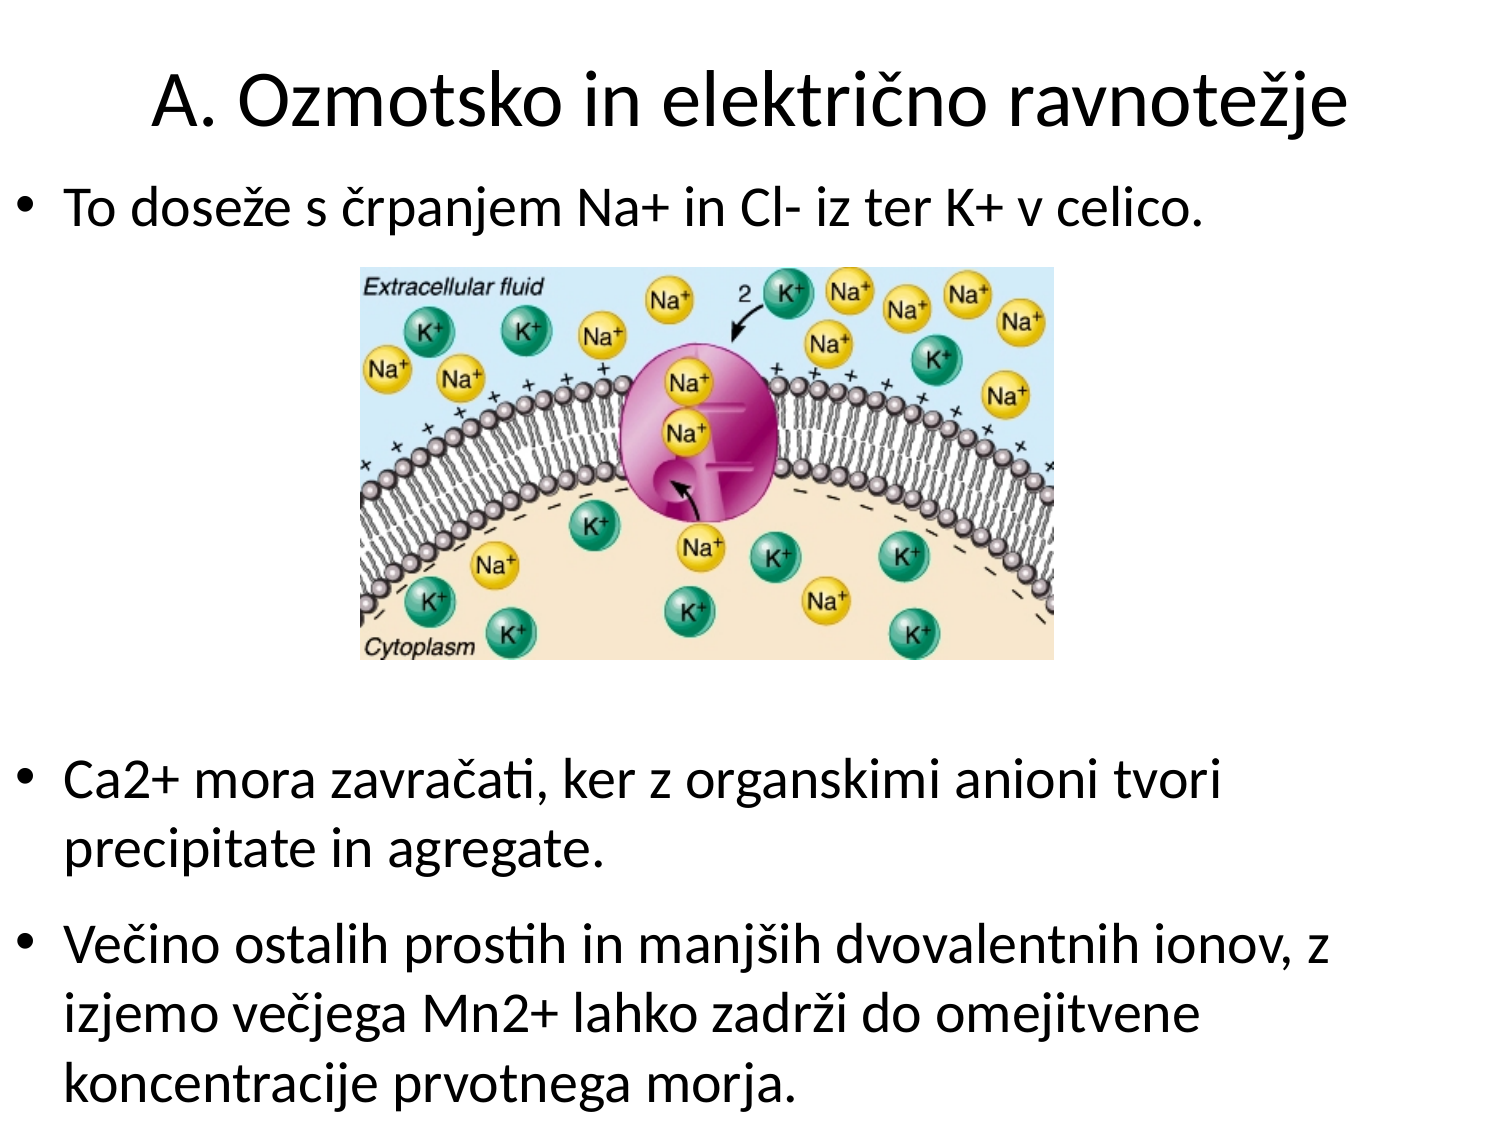

# A. Ozmotsko in električno ravnotežje
To doseže s črpanjem Na+ in Cl- iz ter K+ v celico.
Ca2+ mora zavračati, ker z organskimi anioni tvori precipitate in agregate.
Večino ostalih prostih in manjših dvovalentnih ionov, z izjemo večjega Mn2+ lahko zadrži do omejitvene koncentracije prvotnega morja.